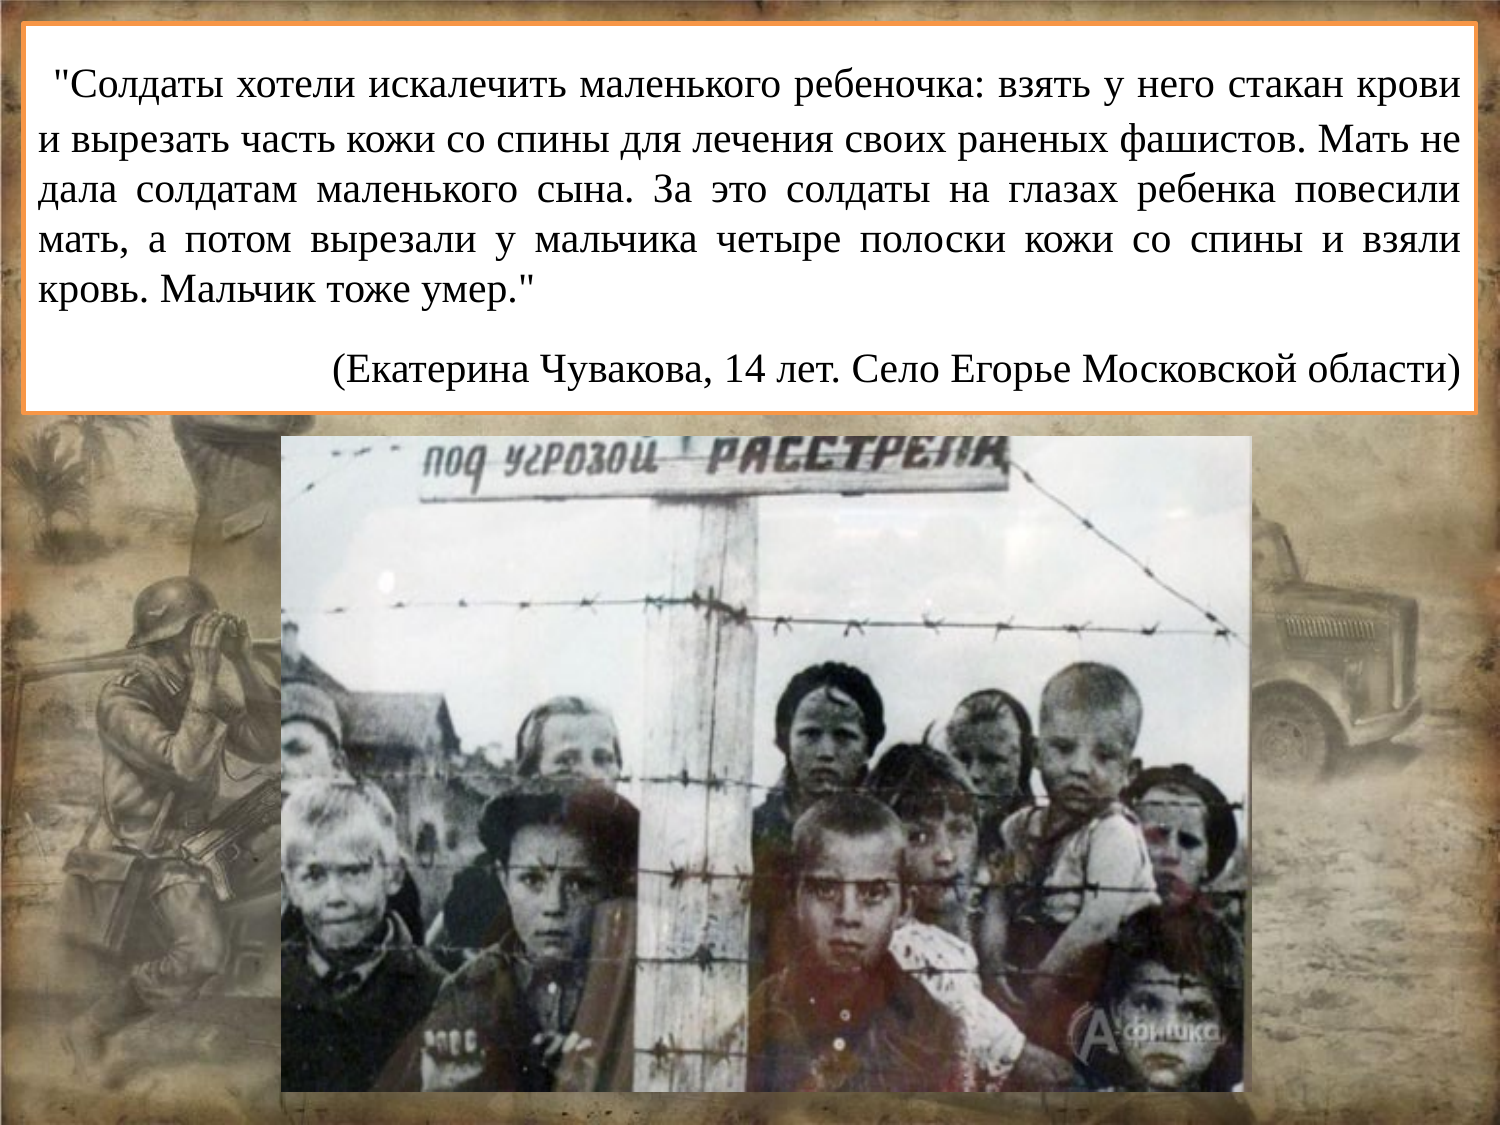

"Солдаты хотели искалечить маленького ребеночка: взять у него стакан крови и вырезать часть кожи со спины для лечения своих раненых фашистов. Мать не дала солдатам маленького сына. За это солдаты на глазах ребенка повесили мать, а потом вырезали у мальчика четыре полоски кожи со спины и взяли кровь. Мальчик тоже умер."
(Екатерина Чувакова, 14 лет. Село Егорье Московской области)
#